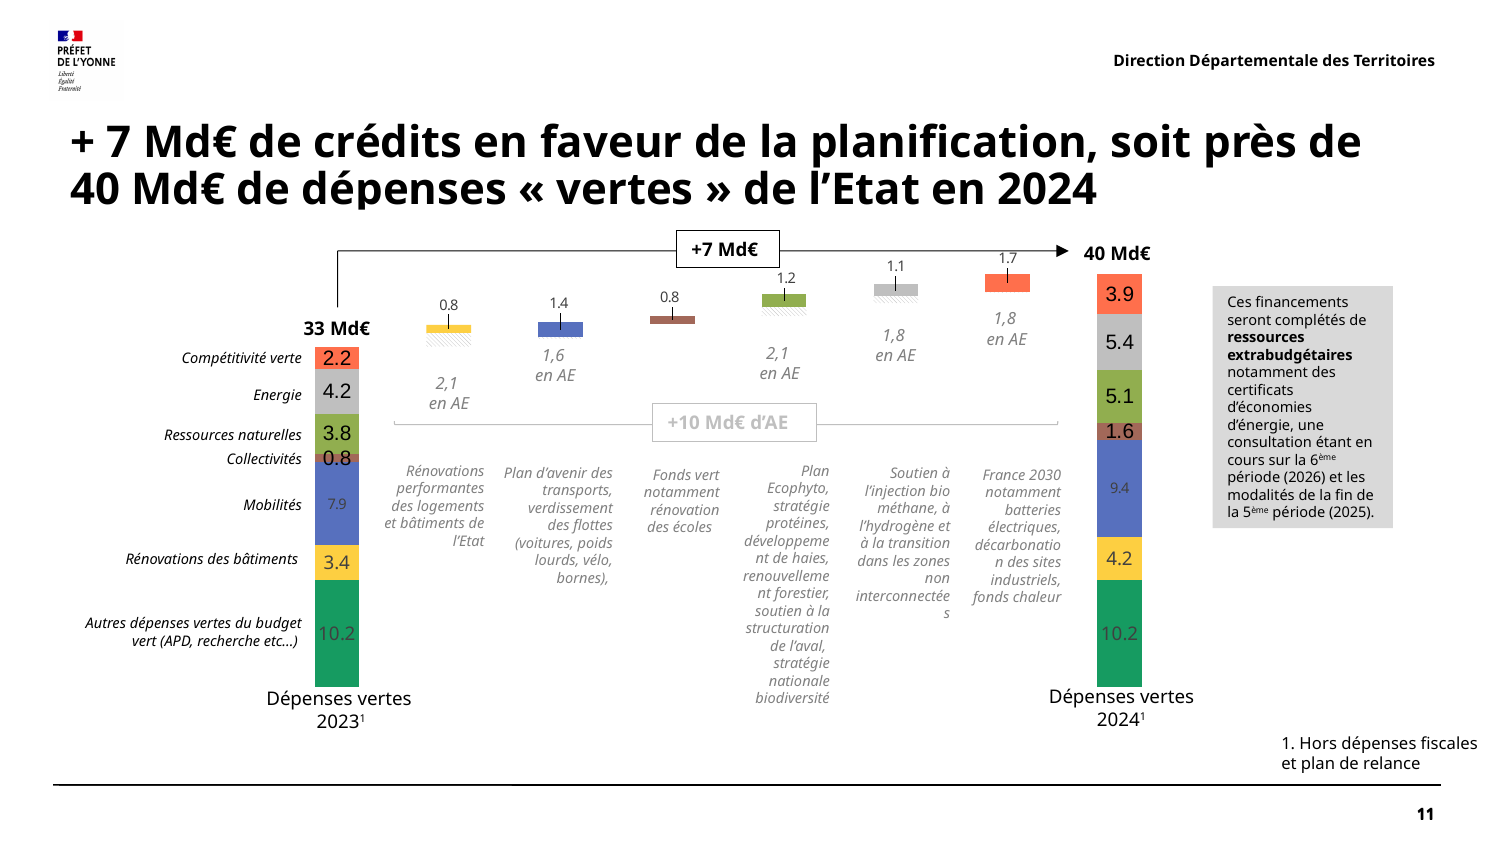

Direction Départementale des Territoires
# + 7 Md€ de crédits en faveur de la planification, soit près de 40 Md€ de dépenses « vertes » de l’Etat en 2024
### Chart
| Category | Série1 | Série2 | Série3 | Série4 | Série5 | Série6 | Série7 |
|---|---|---|---|---|---|---|---|
| 1 | 10.2496515461926 | 3.395197269 | 7.93077867820277 | 0.859707706 | 3.853649256 | 4.25155636974899 | 2.192 |
| 2 | 32.7325408251444 | 1.333967933 | 0.766032067 | None | None | None | None |
| 3 | 33.4985728921444 | 0.172850136202769 | 1.42714986379723 | None | None | None | None |
| 4 | 34.9257227559416 | 0.0 | 0.7628719992 | None | None | None | None |
| 5 | 35.6885947551416 | 0.862654387 | 1.237345613 | None | None | None | None |
| 6 | 36.9259403681416 | 0.687040103370293 | 1.11295989662971 | None | None | None | None |
| 7 | 37.9444445235225 | 0.0944557412488034 | 1.7055442587512 | None | None | None | None |
| 8 | 10.2496515461926 | 4.161229336 | 9.357928542 | 1.6225797052 | 5.090994869 | 5.36451626637869 | 3.8975442587512 |+7 Md€
40 Md€
Ces financements seront complétés de ressources extrabudgétaires notamment des certificats d’économies d’énergie, une consultation étant en cours sur la 6ème période (2026) et les modalités de la fin de la 5ème période (2025).
1,8
en AE
33 Md€
1,8
en AE
2,1
en AE
1,6
en AE
Compétitivité verte
2,1
en AE
Energie
+10 Md€ d’AE
Ressources naturelles
Collectivités
Rénovations performantes des logements et bâtiments de l’Etat
Plan Ecophyto, stratégie protéines, développement de haies, renouvellement forestier, soutien à la structuration de l’aval,
stratégie nationale biodiversité
Plan d’avenir des transports, verdissement des flottes (voitures, poids lourds, vélo, bornes),
Soutien à l’injection bio méthane, à l’hydrogène et à la transition dans les zones non interconnectées
France 2030 notamment batteries électriques, décarbonation des sites industriels, fonds chaleur
Fonds vert notamment rénovation des écoles
Mobilités
Rénovations des bâtiments
Autres dépenses vertes du budget vert (APD, recherche etc…)
Dépenses vertes
 20241
Dépenses vertes
 20231
1. Hors dépenses fiscales et plan de relance
11